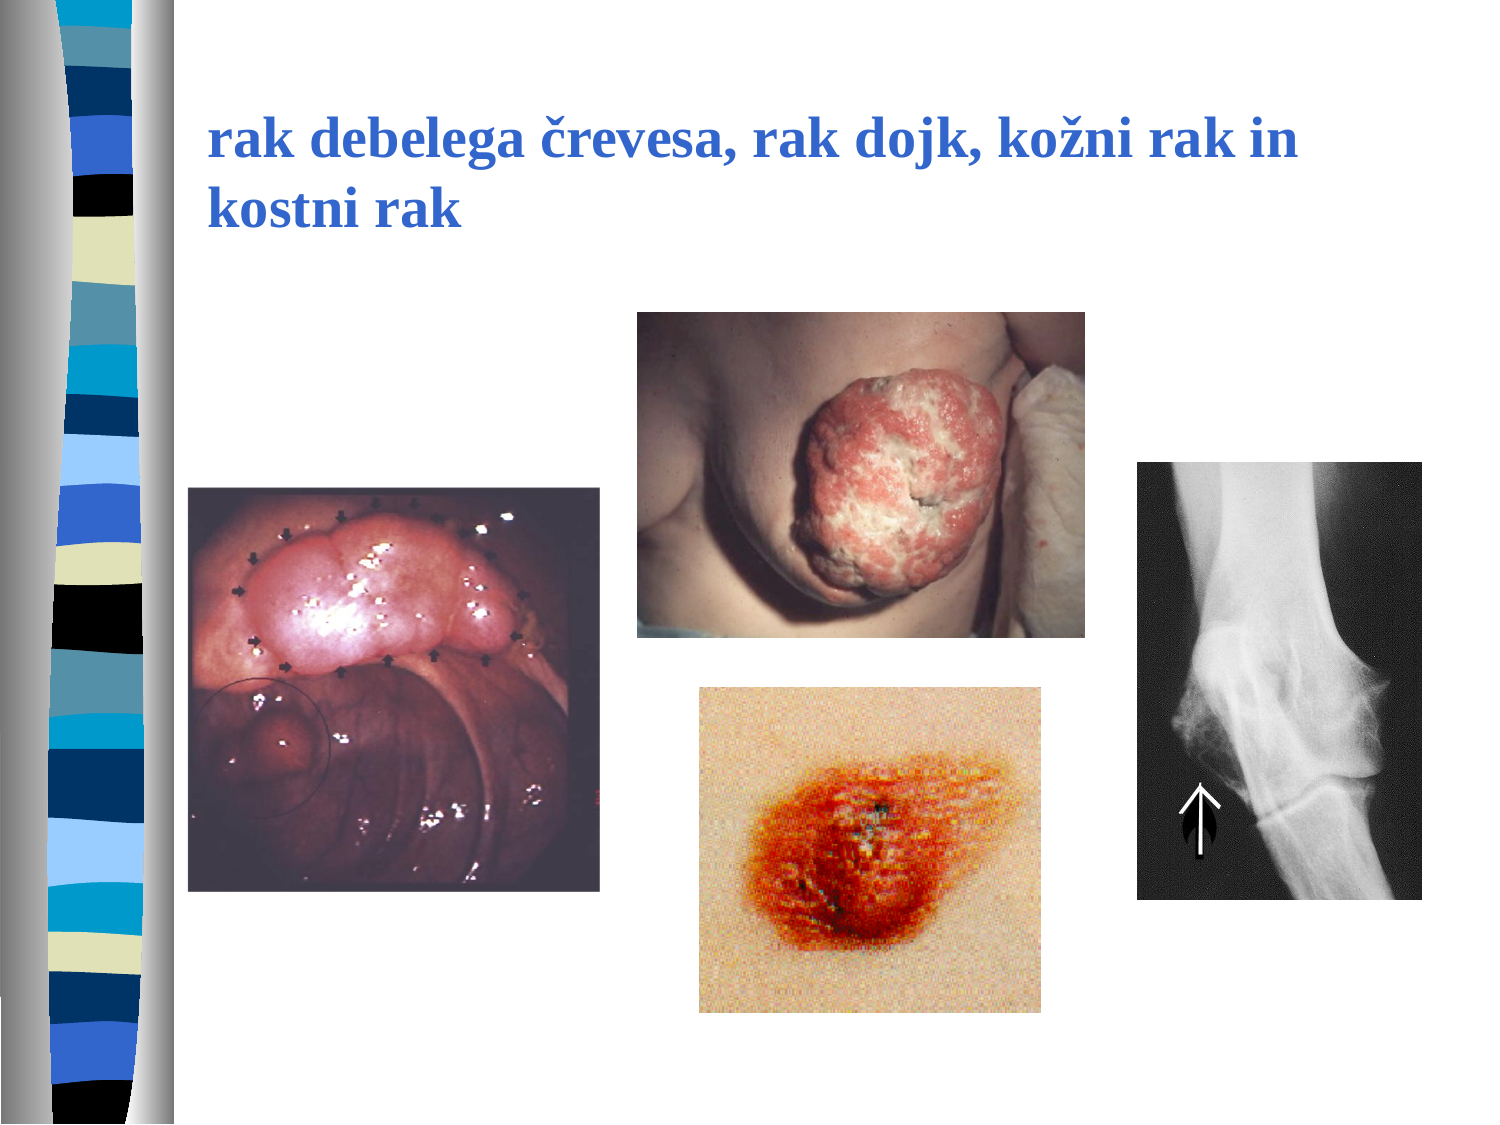

# rak debelega črevesa, rak dojk, kožni rak in kostni rak